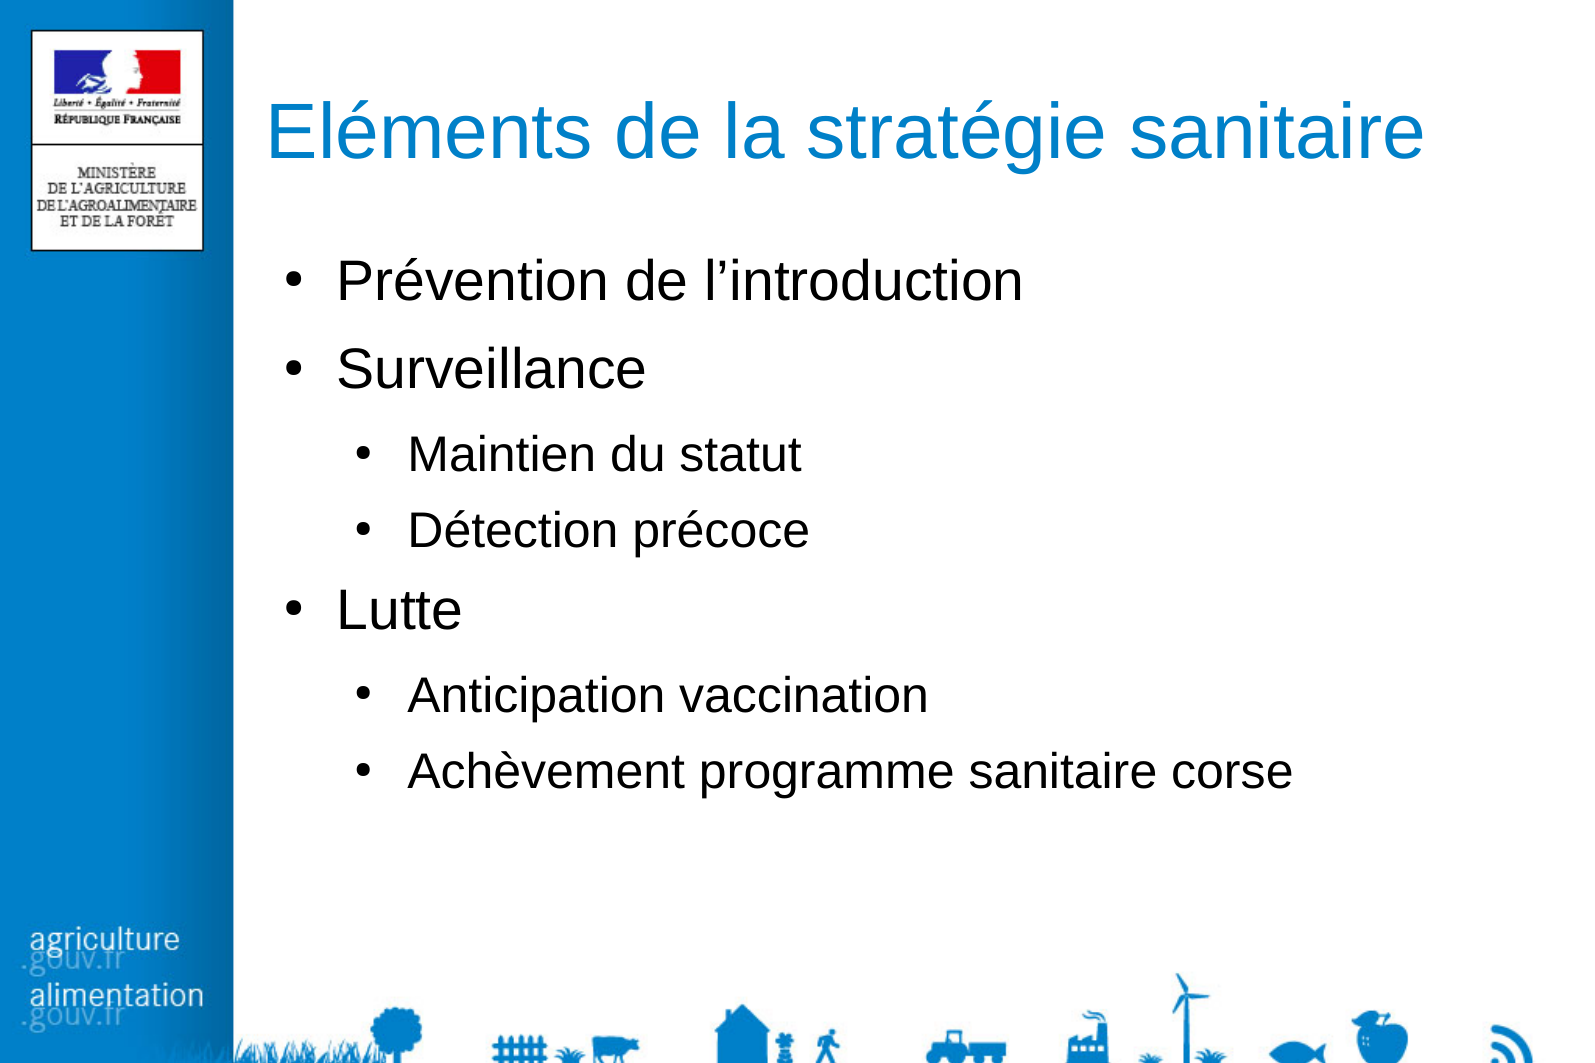

# Eléments de la stratégie sanitaire
Prévention de l’introduction
Surveillance
Maintien du statut
Détection précoce
Lutte
Anticipation vaccination
Achèvement programme sanitaire corse